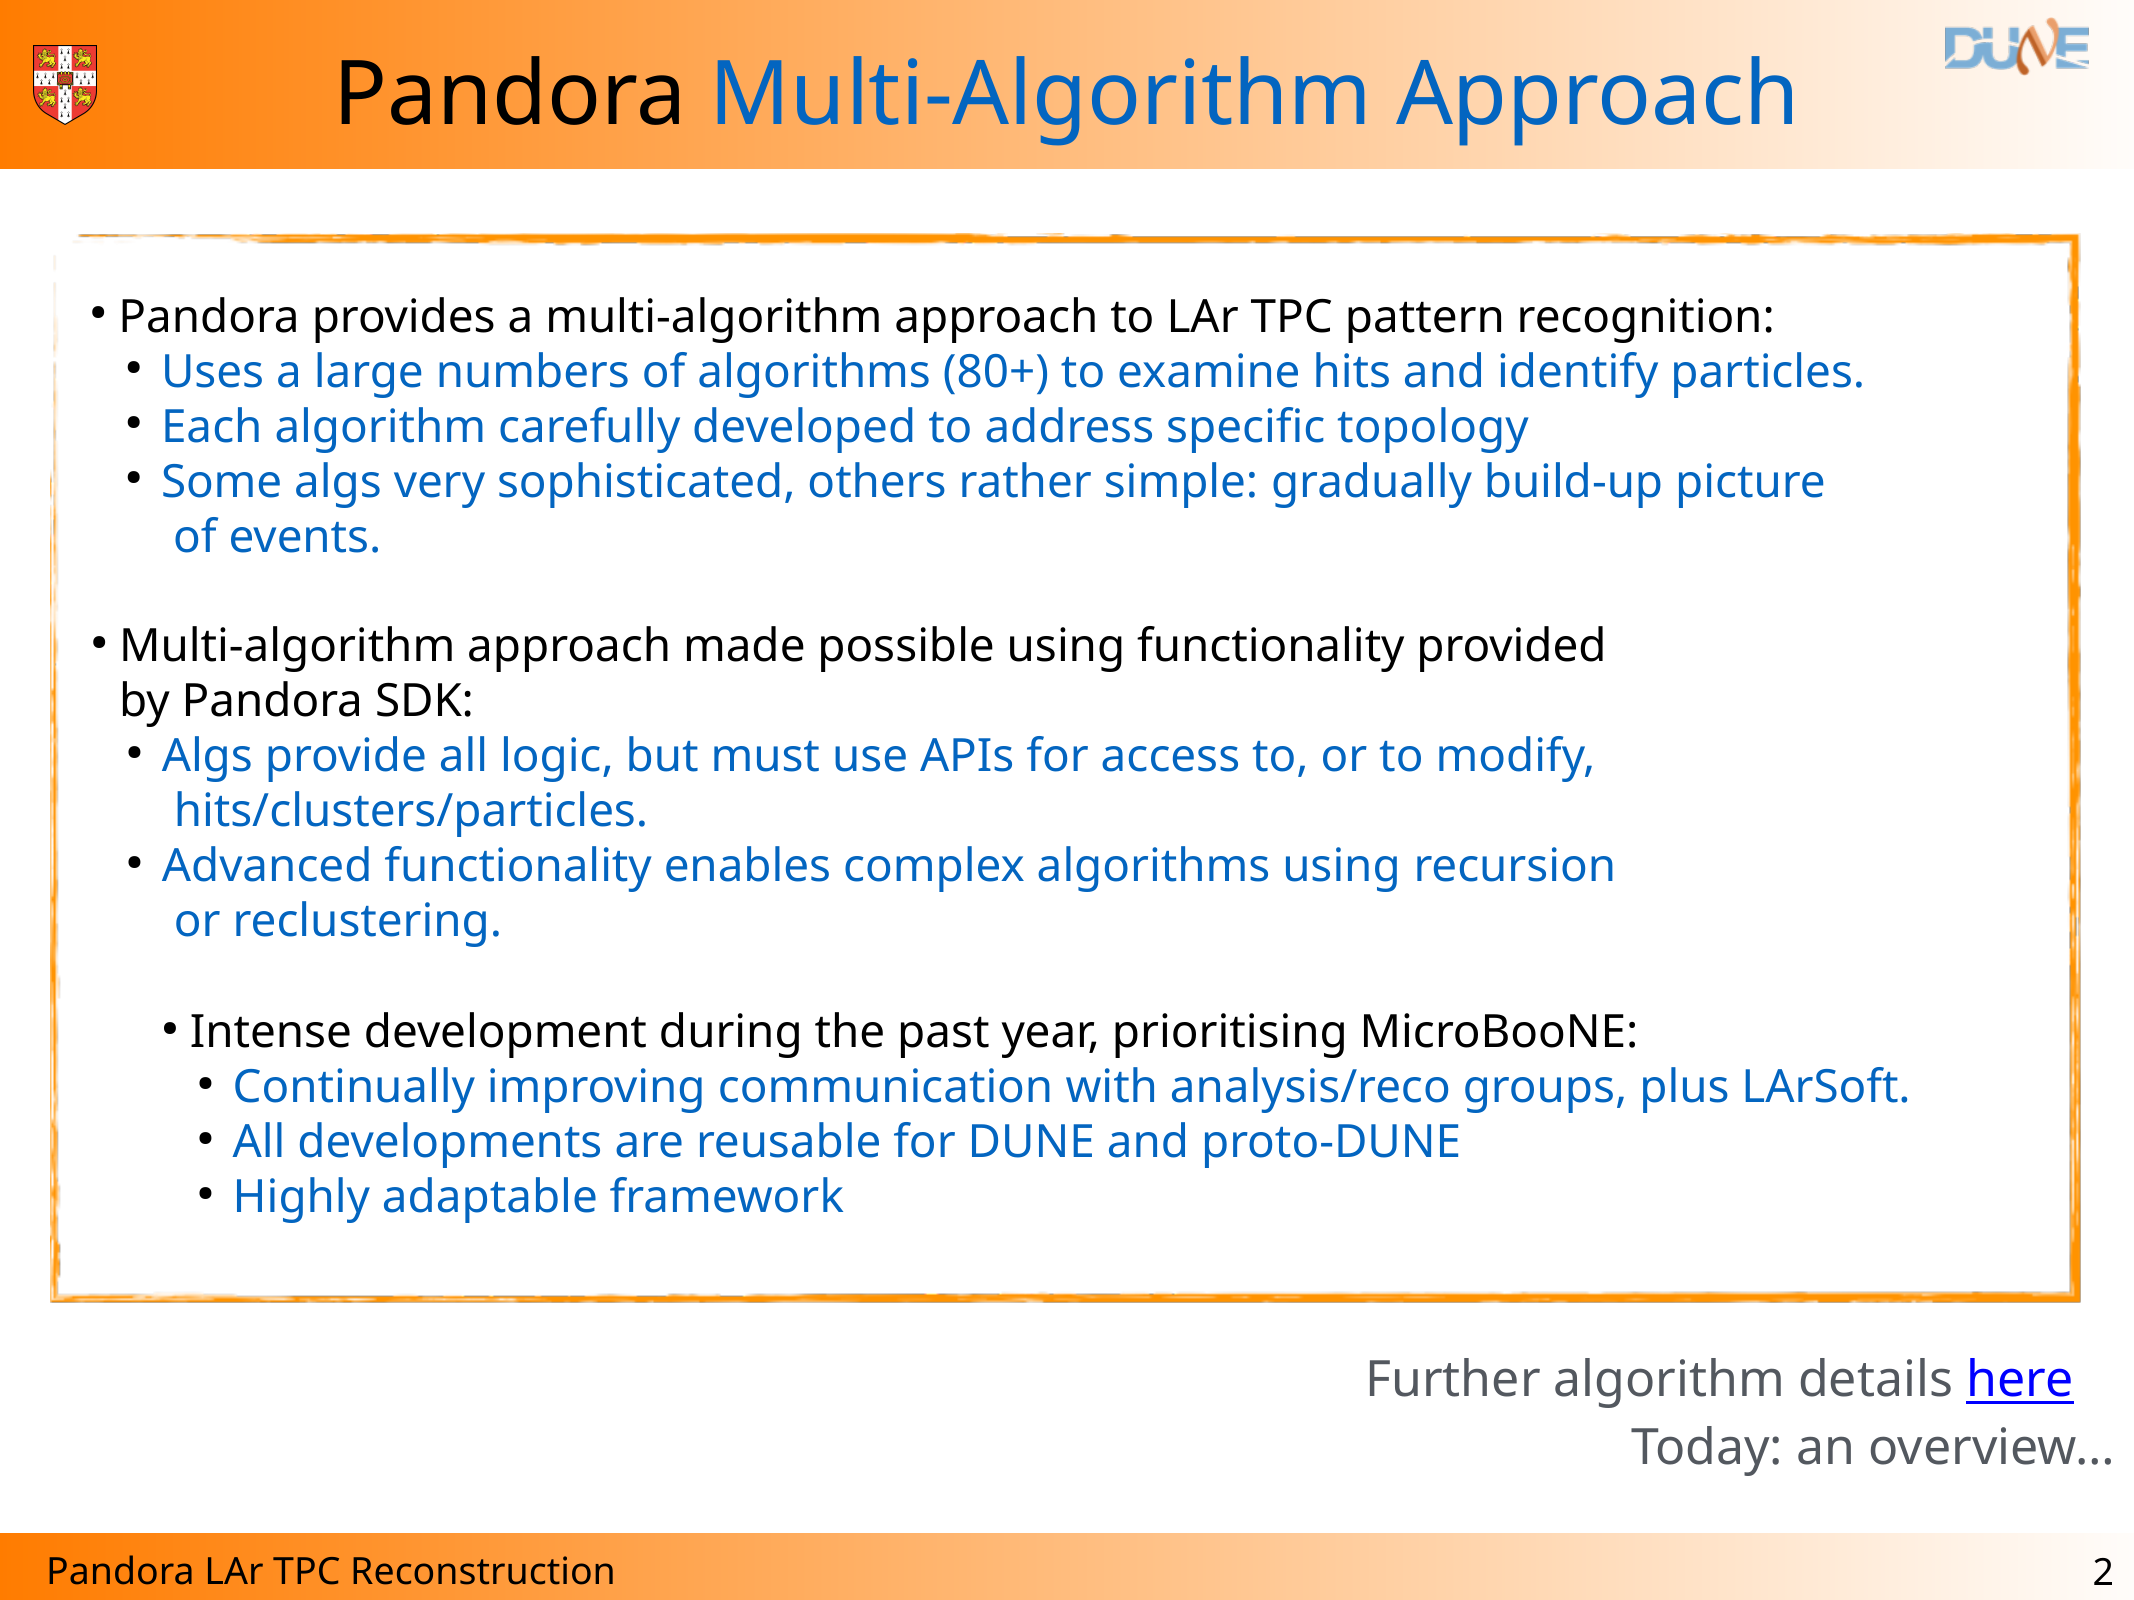

Pandora Multi-Algorithm Approach
 Pandora provides a multi-algorithm approach to LAr TPC pattern recognition:
Uses a large numbers of algorithms (80+) to examine hits and identify particles.
Each algorithm carefully developed to address specific topology
Some algs very sophisticated, others rather simple: gradually build-up picture
 of events.
 Multi-algorithm approach made possible using functionality provided
 by Pandora SDK:
Algs provide all logic, but must use APIs for access to, or to modify,
 hits/clusters/particles.
Advanced functionality enables complex algorithms using recursion
 or reclustering.
 Intense development during the past year, prioritising MicroBooNE:
Continually improving communication with analysis/reco groups, plus LArSoft.
All developments are reusable for DUNE and proto-DUNE
Highly adaptable framework
Further algorithm details here
Today: an overview…